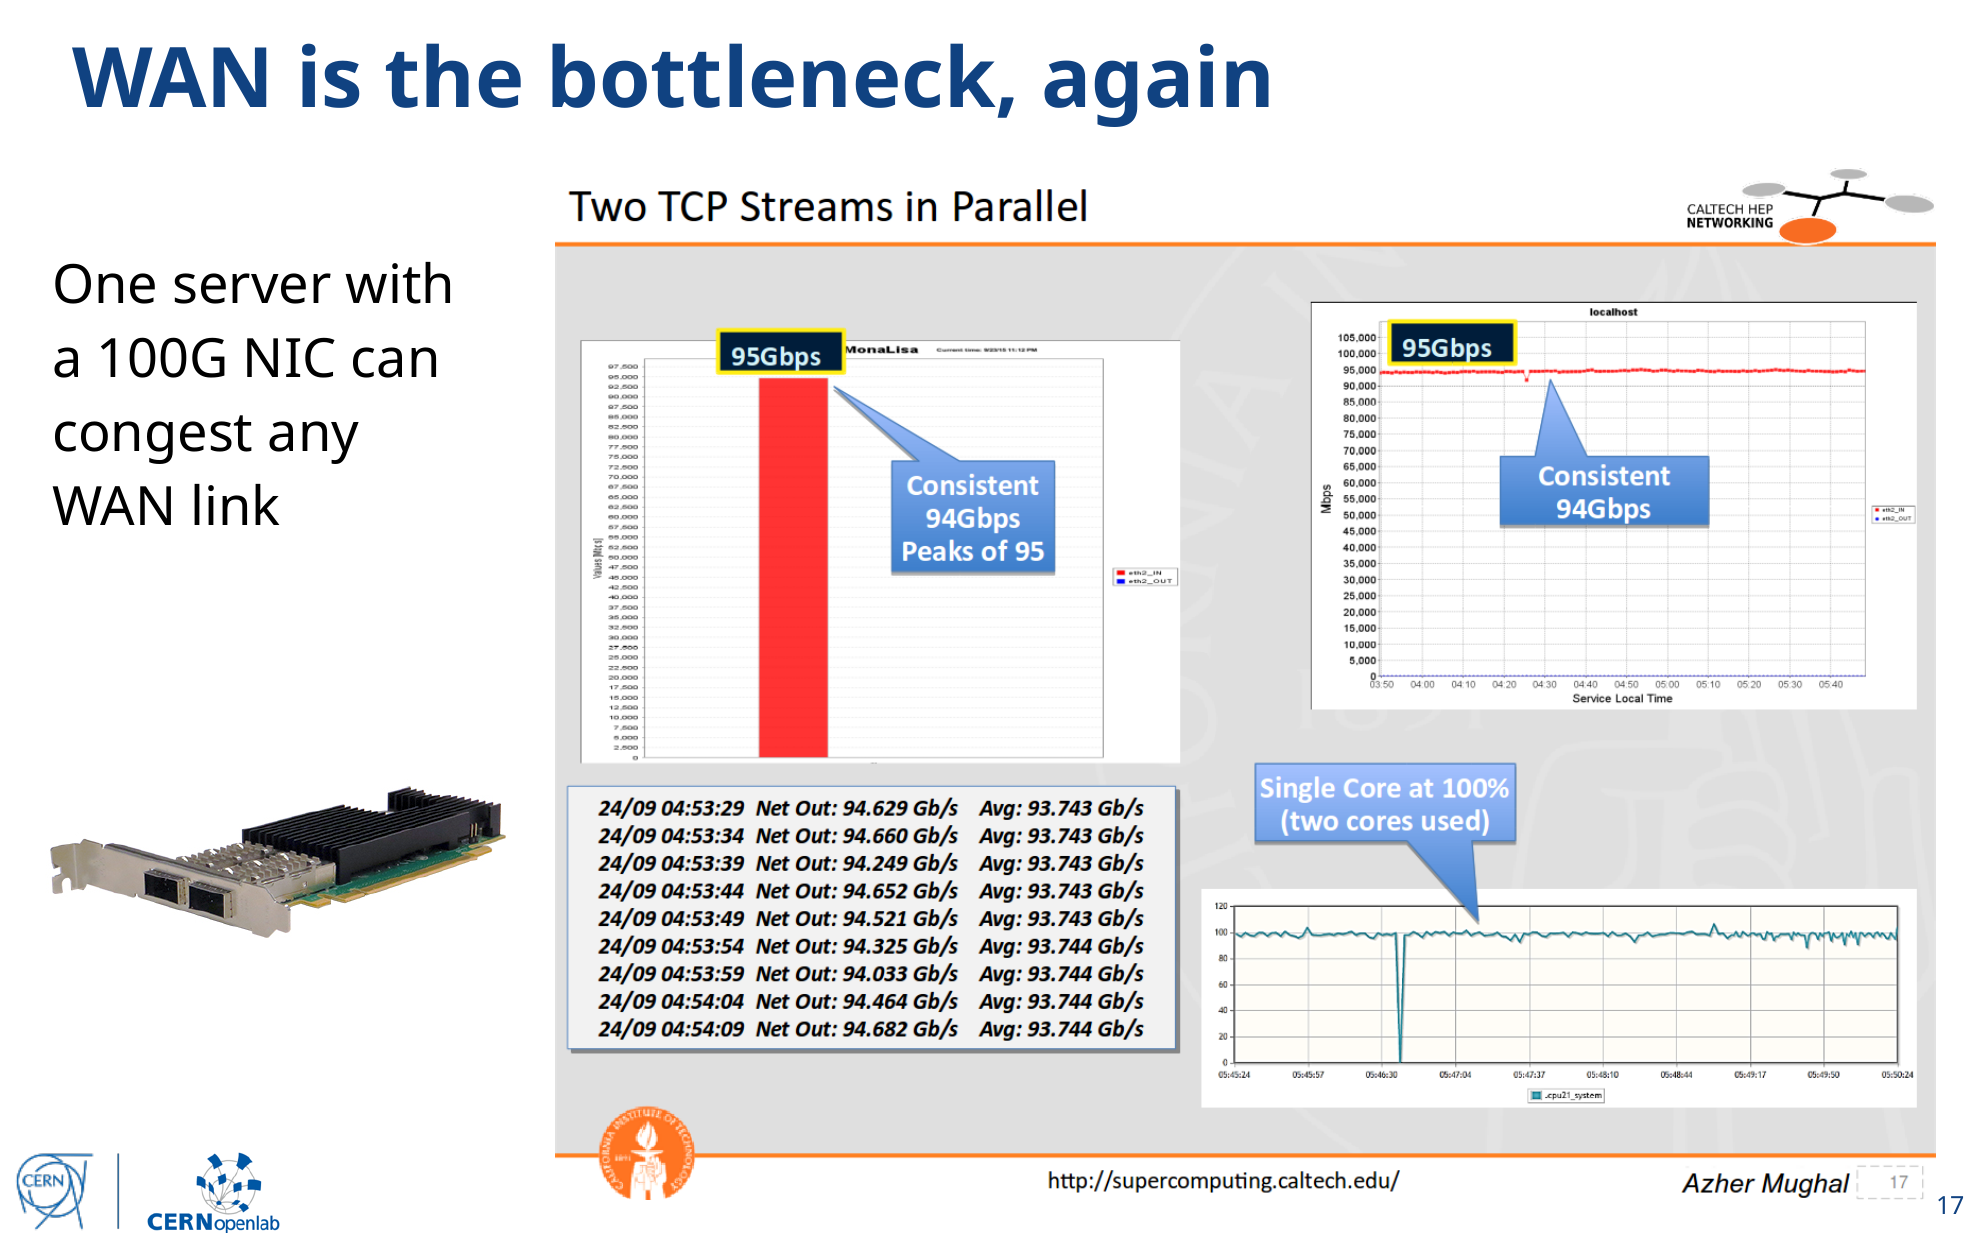

# WAN is the bottleneck, again
One server with a 100G NIC can congest any WAN link